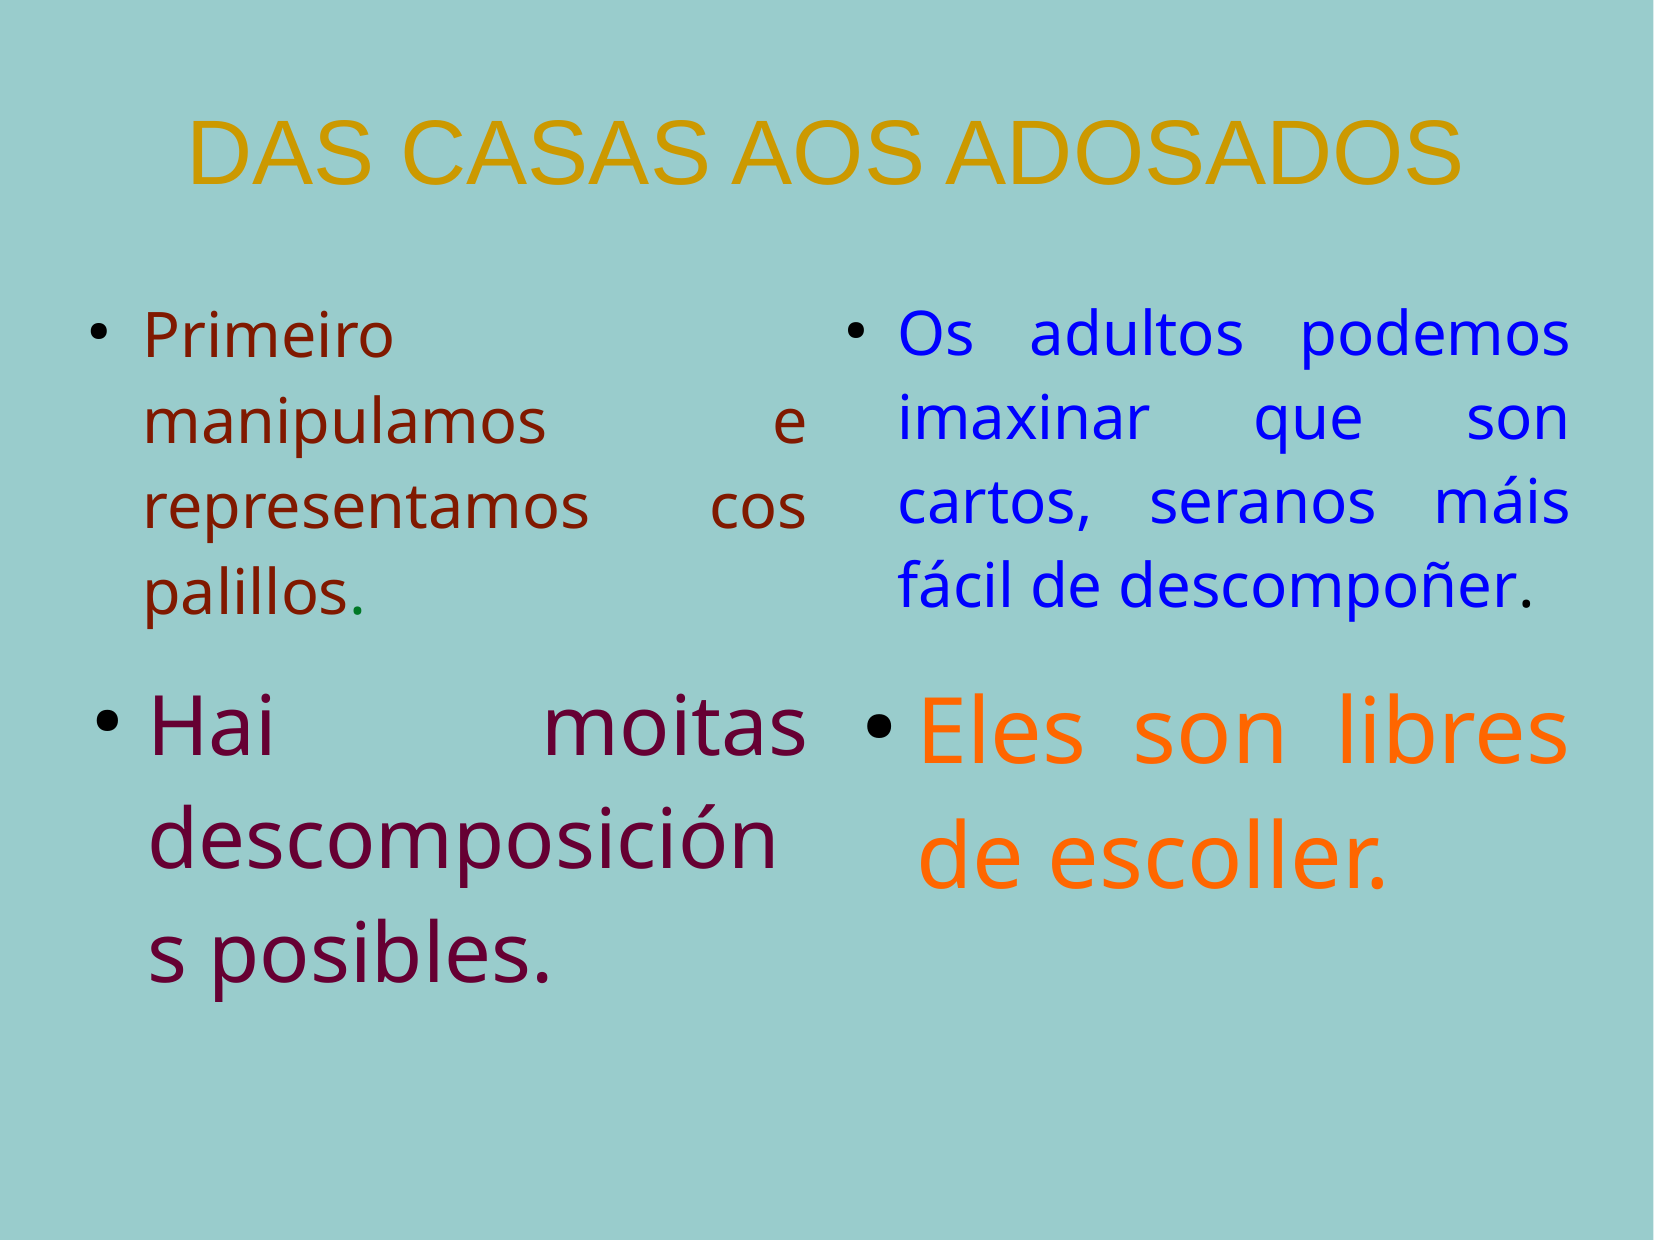

# DAS CASAS AOS ADOSADOS
Primeiro manipulamos e representamos cos palillos.
Os adultos podemos imaxinar que son cartos, seranos máis fácil de descompoñer.
Hai moitas descomposicións posibles.
Eles son libres de escoller.